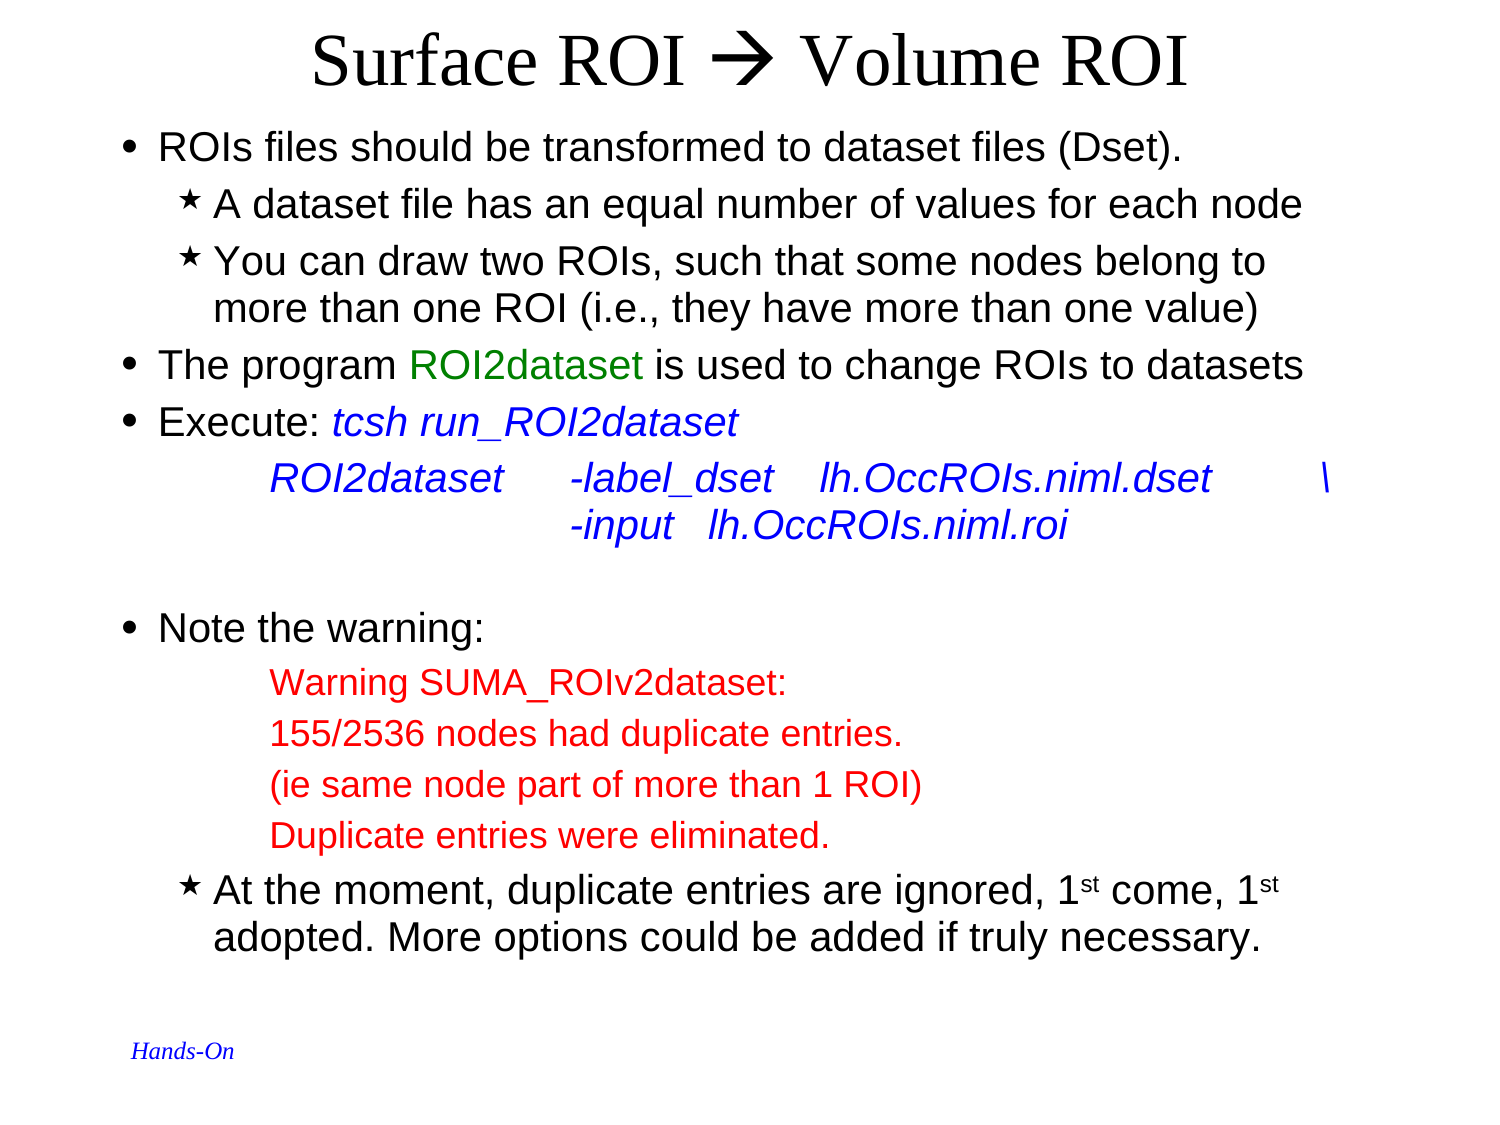

# Surface ROI  Volume ROI
ROIs files should be transformed to dataset files (Dset).
A dataset file has an equal number of values for each node
You can draw two ROIs, such that some nodes belong to more than one ROI (i.e., they have more than one value)
The program ROI2dataset is used to change ROIs to datasets
Execute: tcsh run_ROI2dataset
		ROI2dataset 	-label_dset lh.OccROIs.niml.dset	\
 		-input lh.OccROIs.niml.roi
Note the warning:
		Warning SUMA_ROIv2dataset:
 		155/2536 nodes had duplicate entries.
		(ie same node part of more than 1 ROI)
		Duplicate entries were eliminated.
At the moment, duplicate entries are ignored, 1st come, 1st adopted. More options could be added if truly necessary.
Hands-On